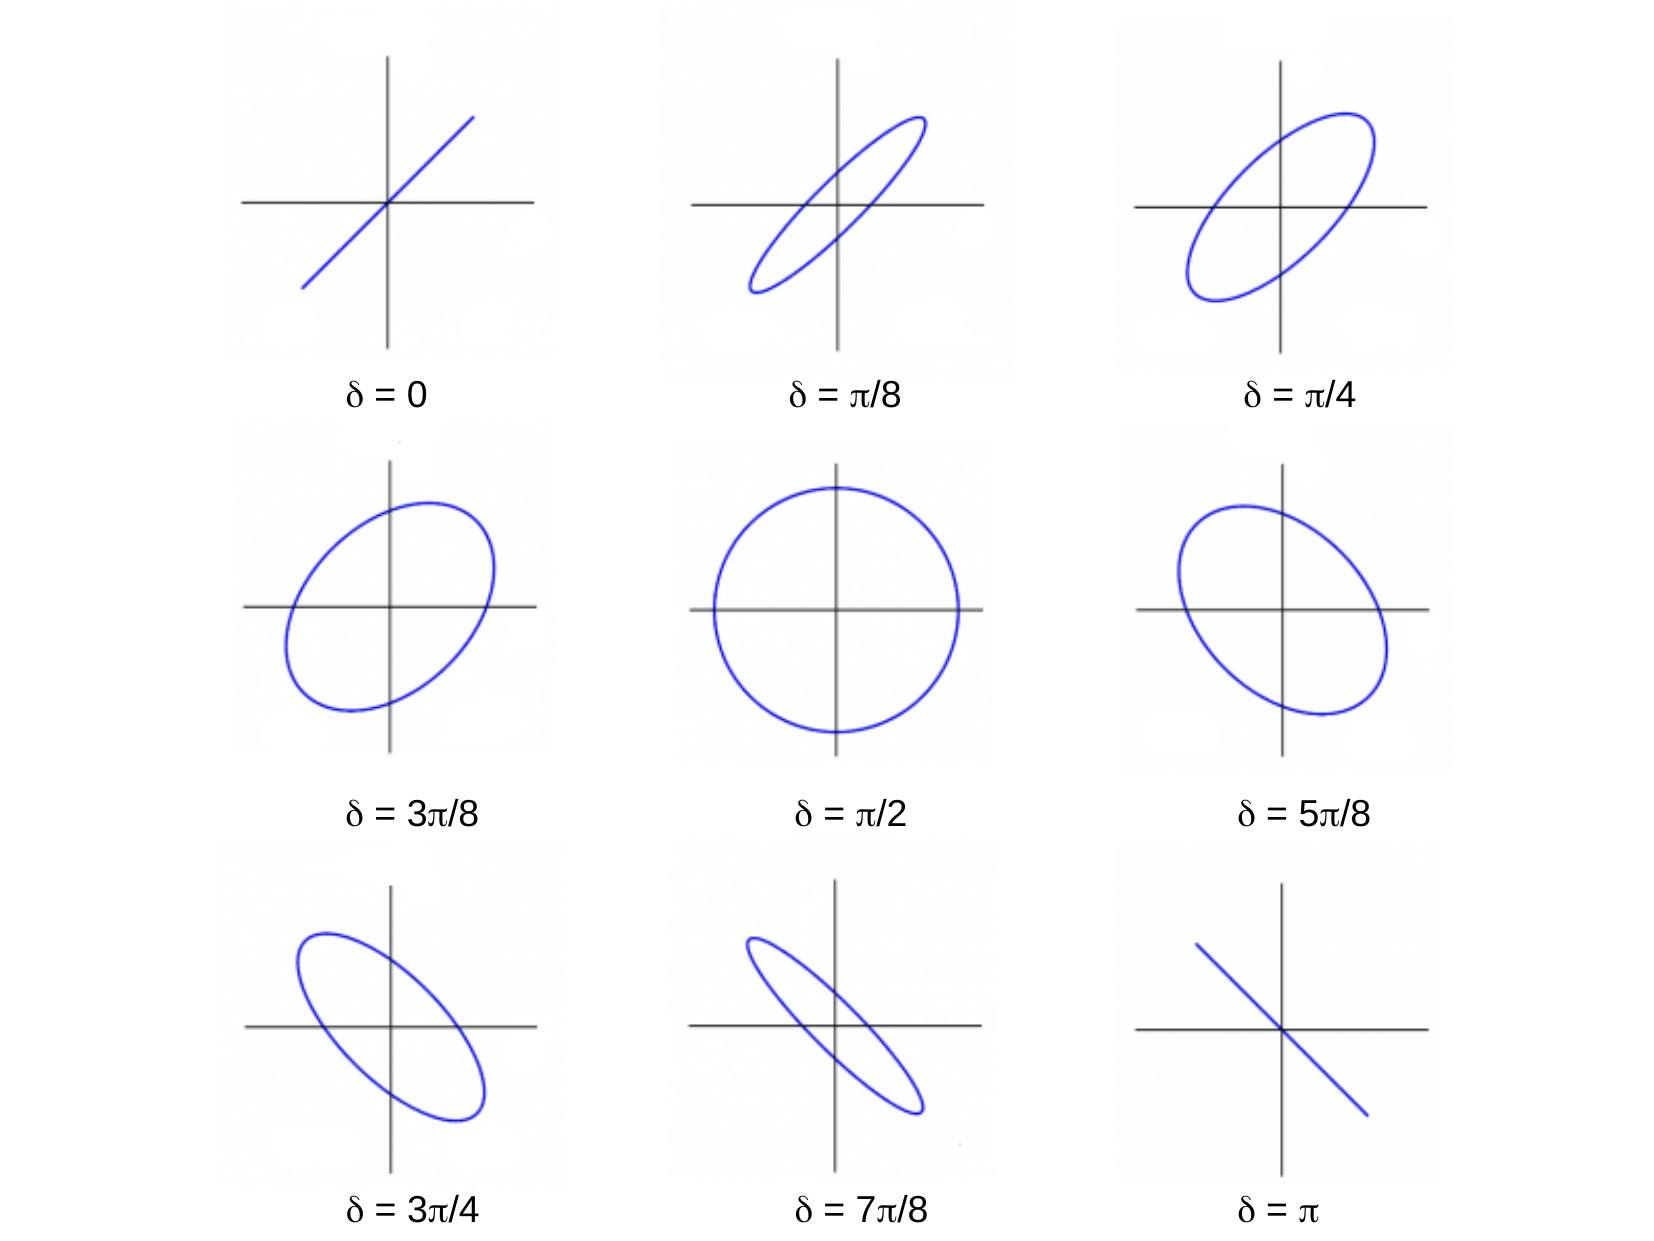

d = 0
d = p/8
d = p/4
d = 3p/8
d = p/2
d = 5p/8
d = p
d = 7p/8
d = 3p/4